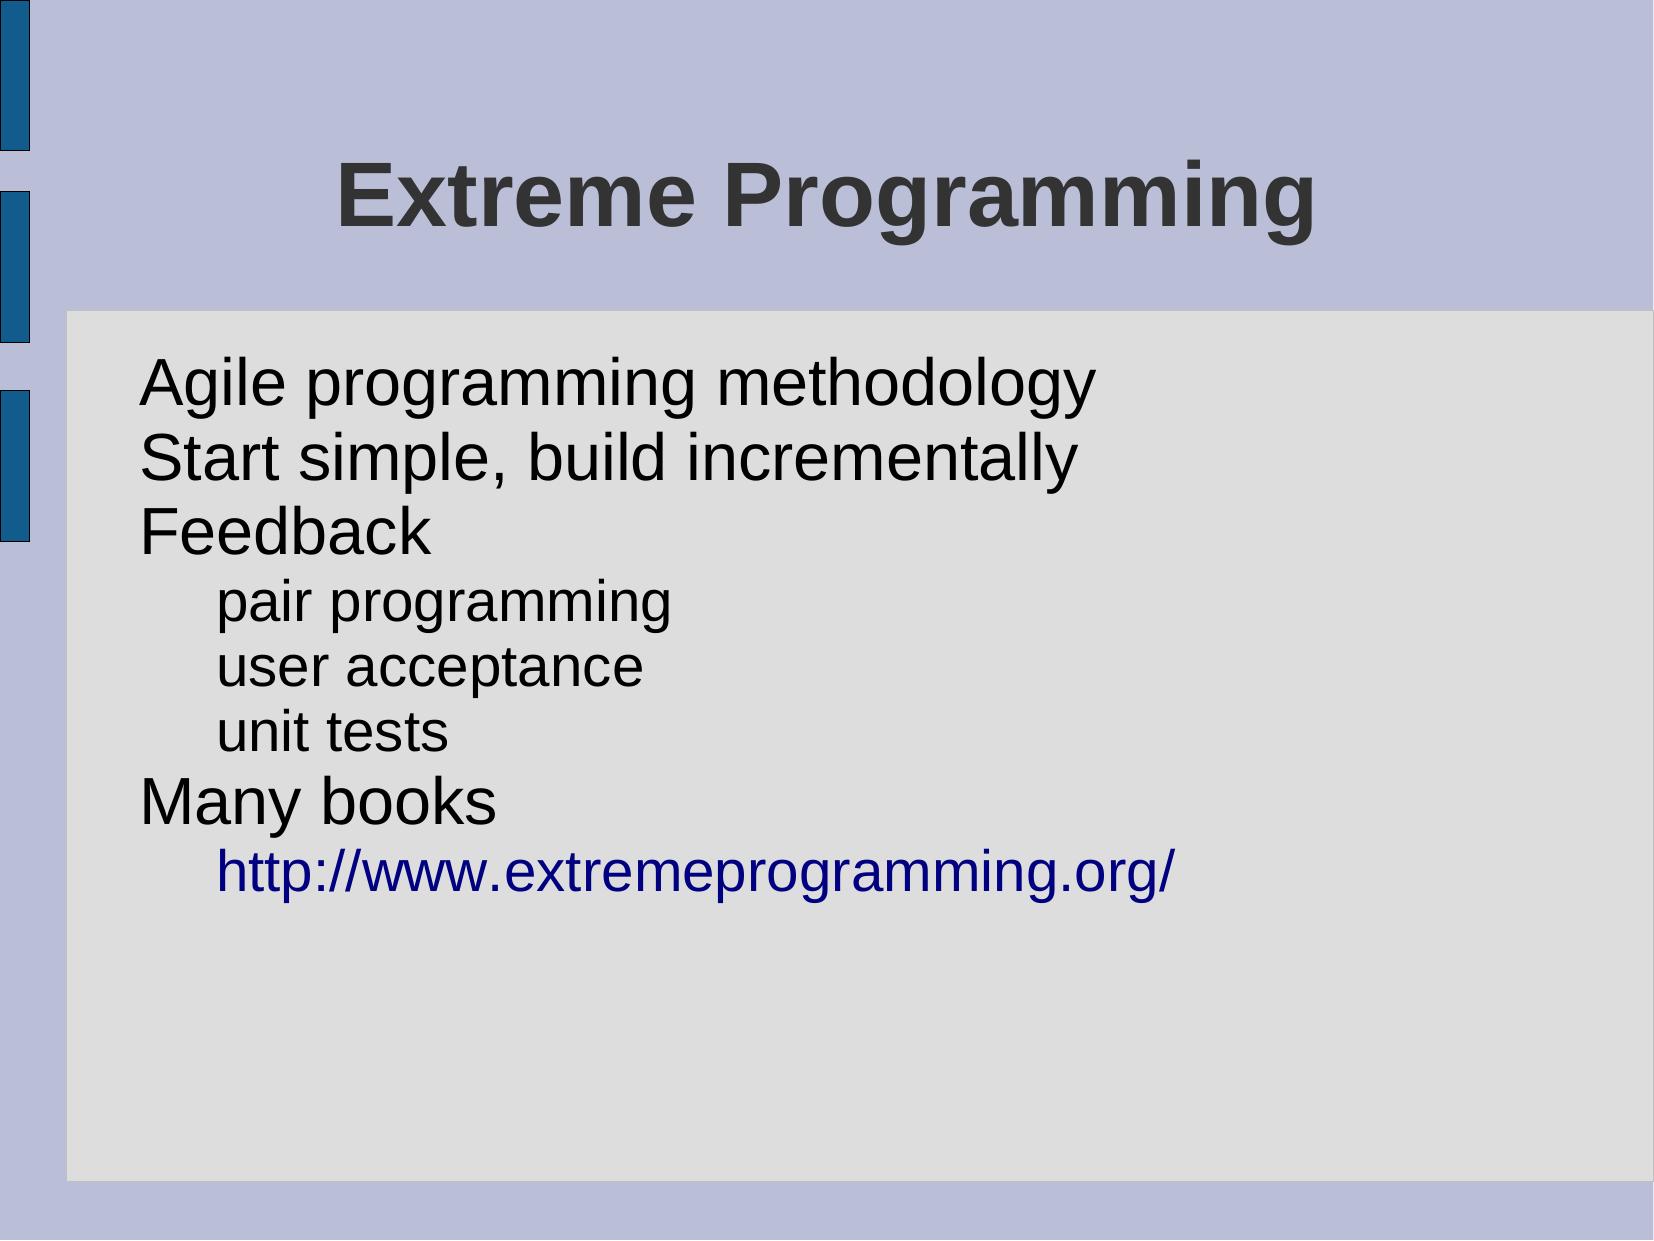

# Extreme Programming
Agile programming methodology
Start simple, build incrementally
Feedback
pair programming
user acceptance
unit tests
Many books
http://www.extremeprogramming.org/